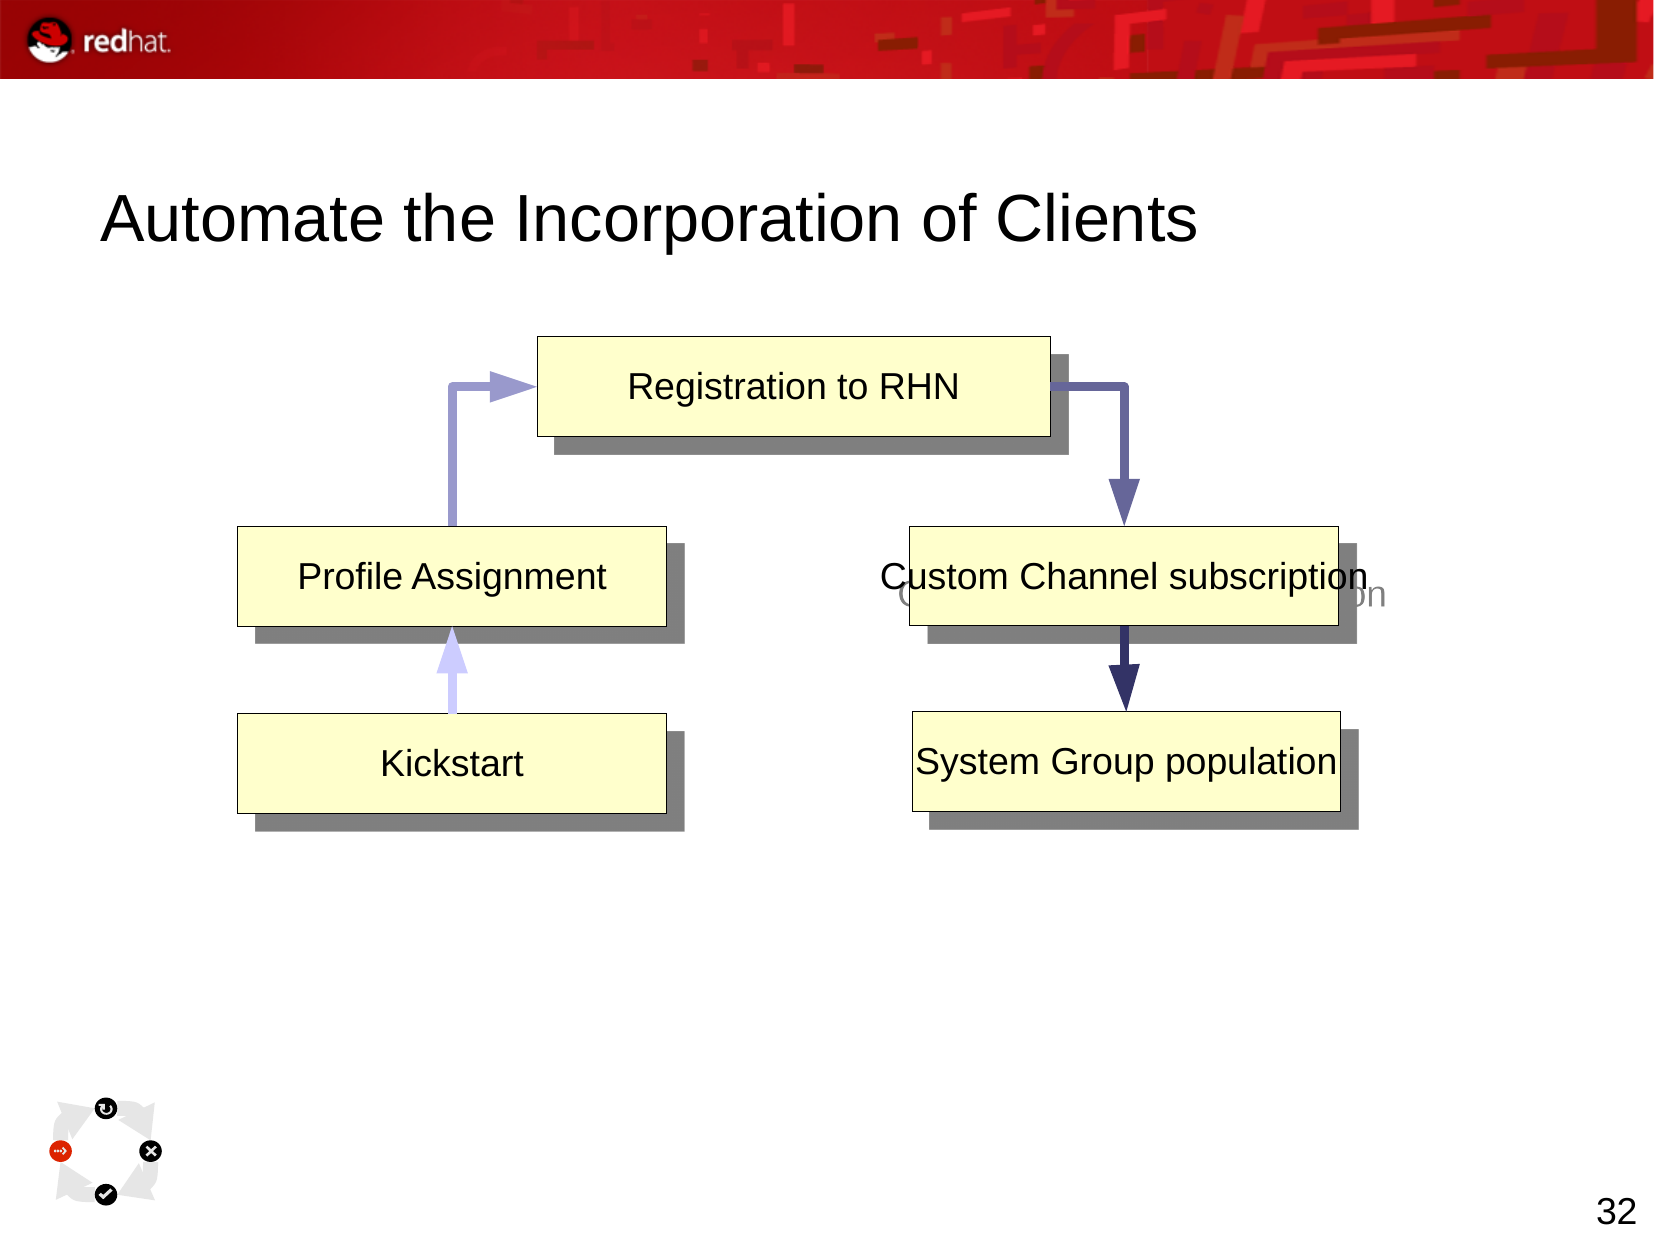

# Automate the Incorporation of Clients
Registration to RHN
Custom Channel subscription
Profile Assignment
System Group population
Kickstart